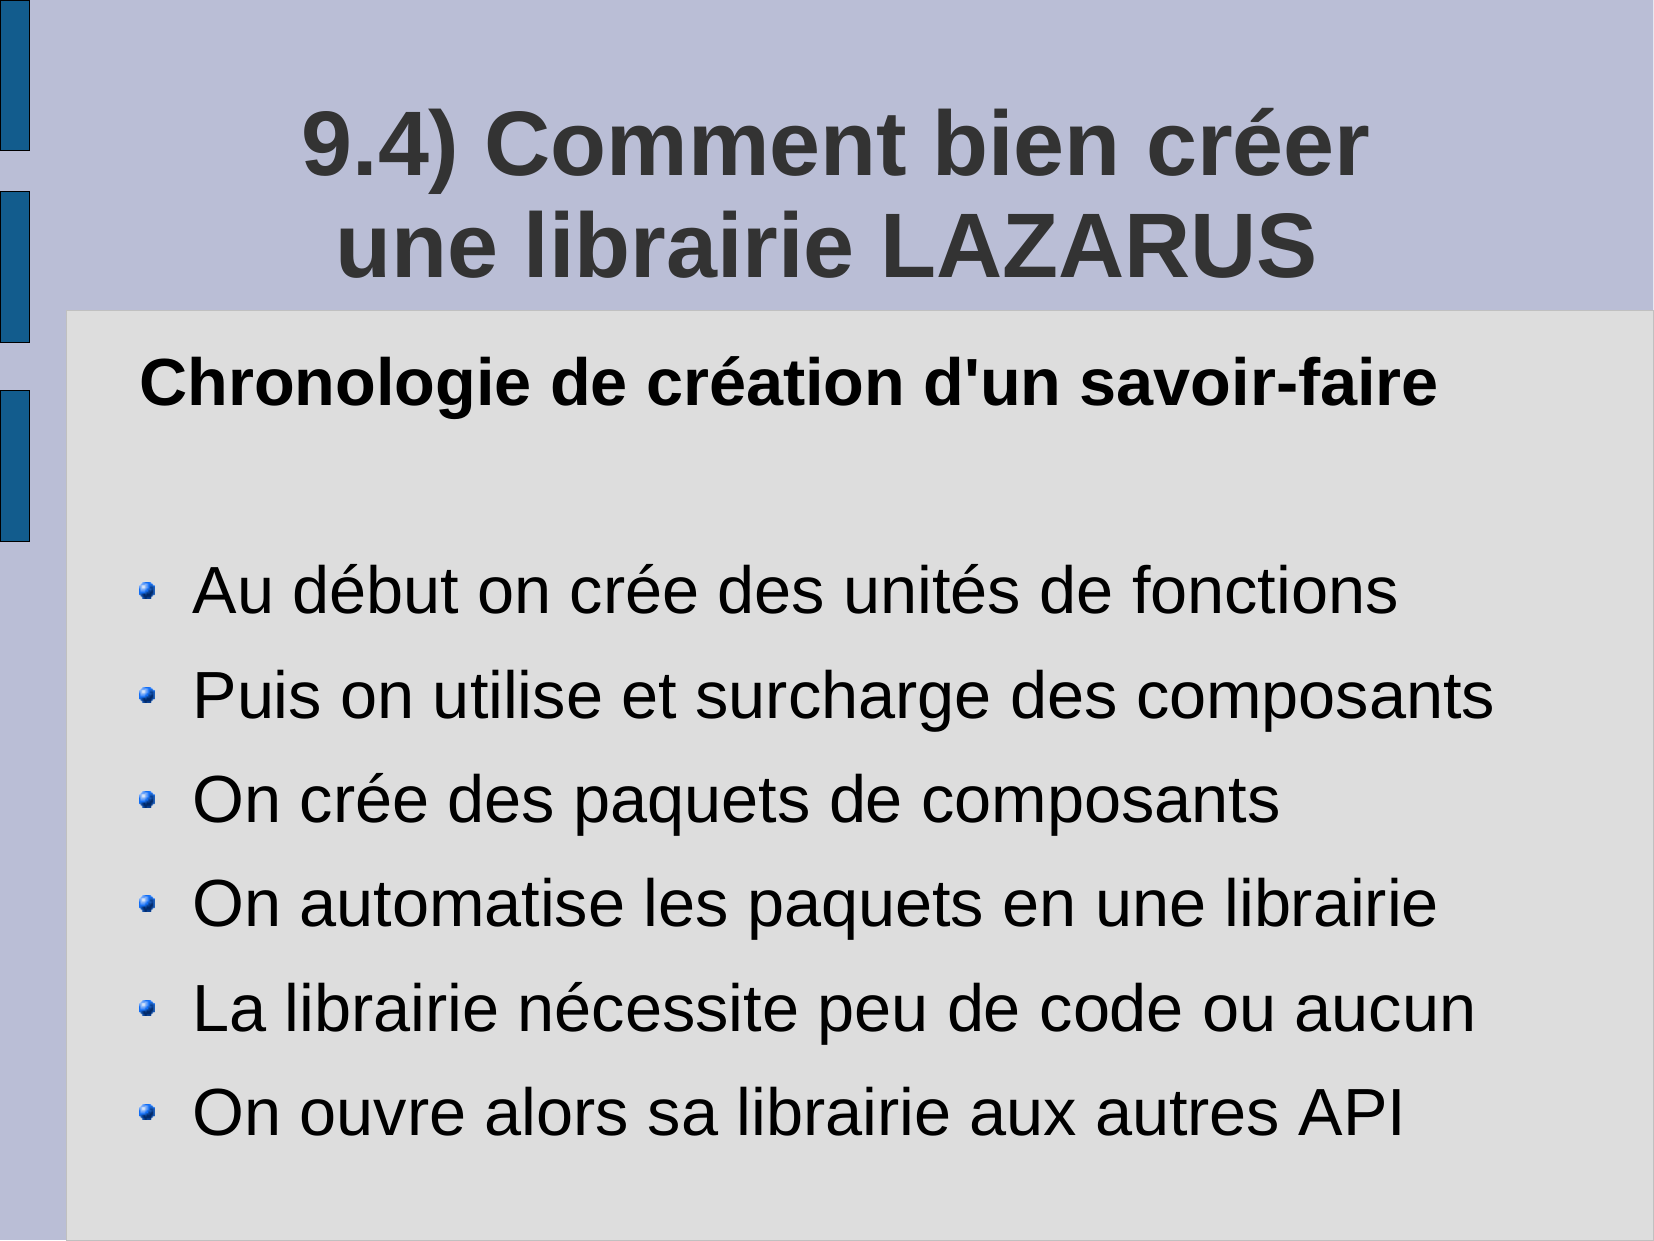

# 9.4) Comment bien créer une librairie LAZARUS
Chronologie de création d'un savoir-faire
Au début on crée des unités de fonctions
Puis on utilise et surcharge des composants
On crée des paquets de composants
On automatise les paquets en une librairie
La librairie nécessite peu de code ou aucun
On ouvre alors sa librairie aux autres API